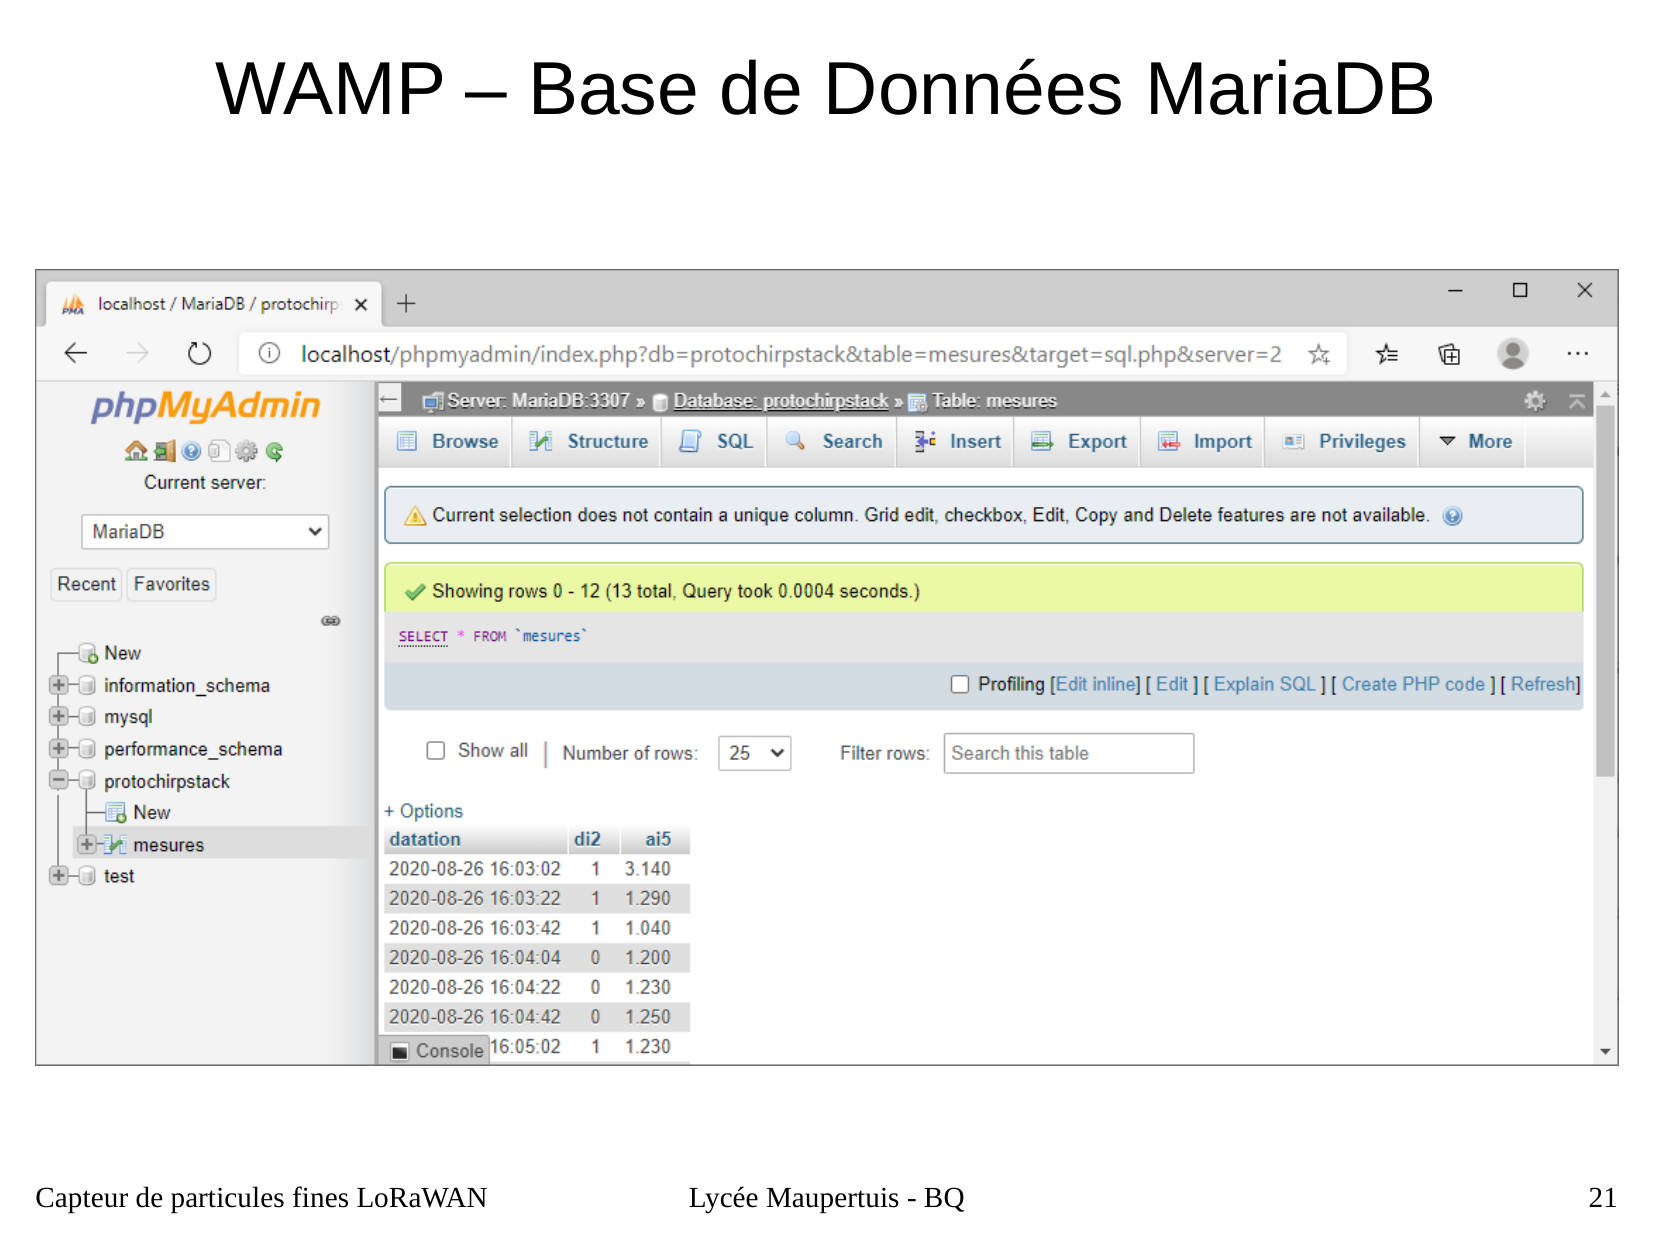

# WAMP – Base de Données MariaDB
Capteur de particules fines LoRaWAN
Lycée Maupertuis - BQ
21